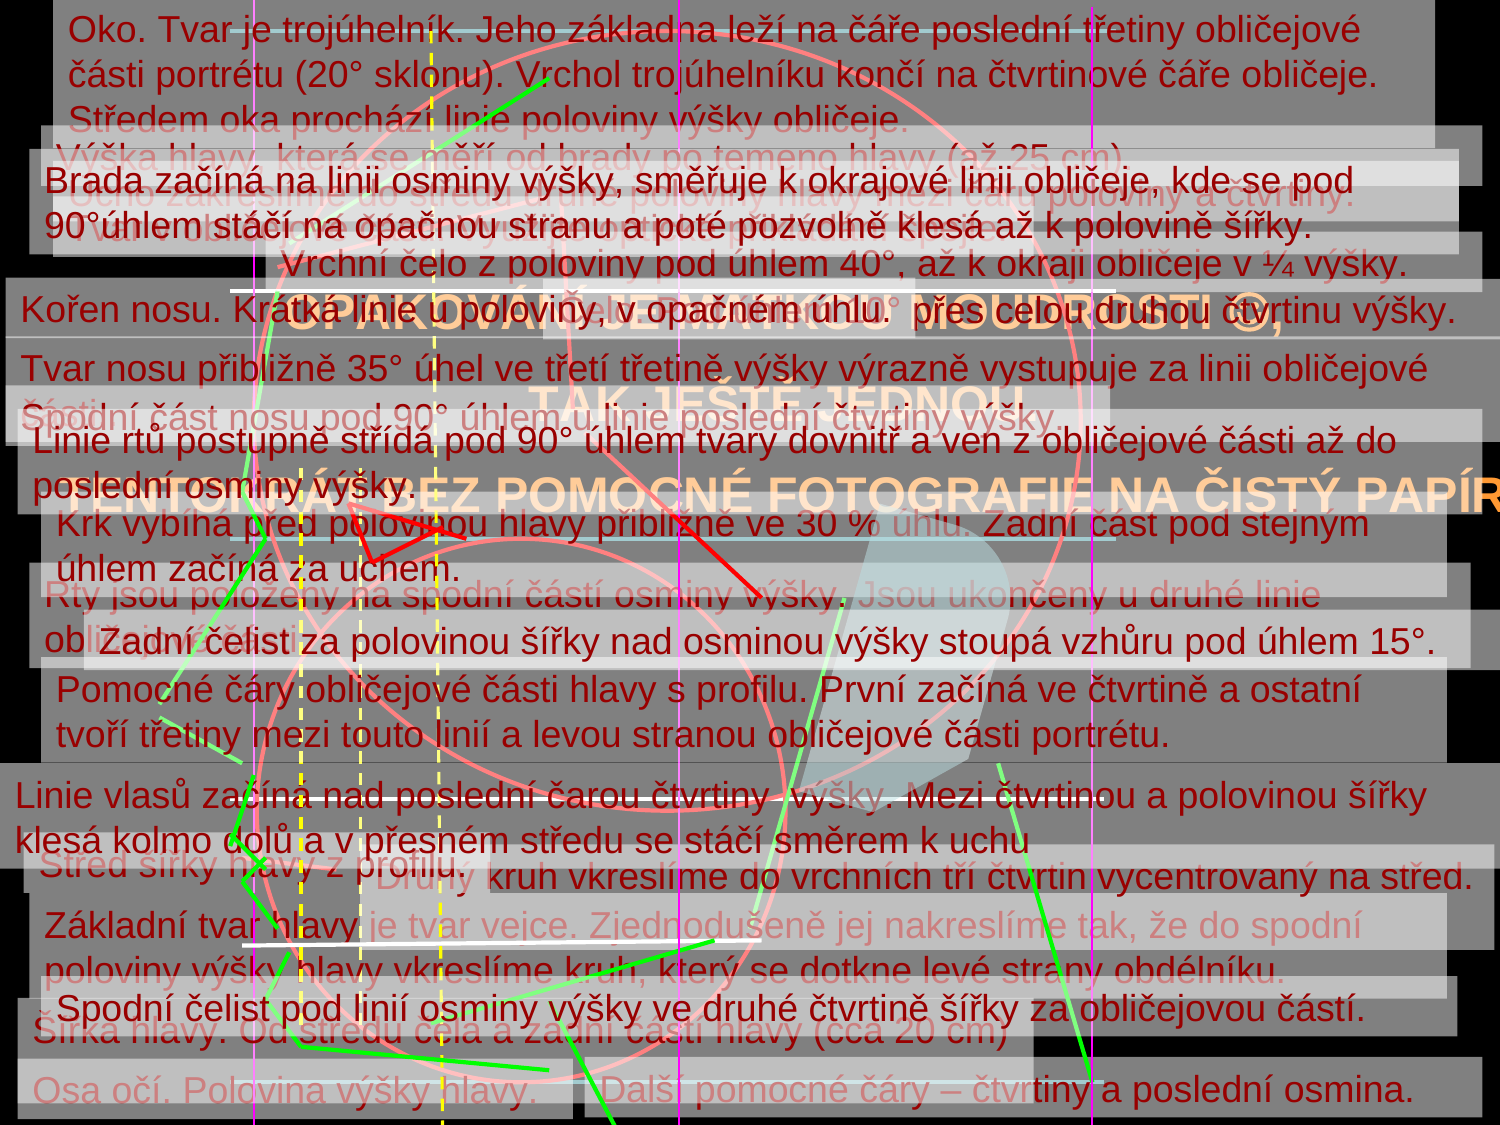

Oko. Tvar je trojúhelník. Jeho základna leží na čáře poslední třetiny obličejové části portrétu (20° sklonu). Vrchol trojúhelníku končí na čtvrtinové čáře obličeje. Středem oka prochází linie poloviny výšky obličeje.
Výška hlavy, která se měří od brady po temeno hlavy (až 25 cm).
Brada začíná na linii osminy výšky, směřuje k okrajové linii obličeje, kde se pod 90°úhlem stáčí na opačnou stranu a poté pozvolně klesá až k polovině šířky.
Ucho zakreslíme do středu druhé poloviny hlavy mezi čáru poloviny a čtvrtiny.
Tvar v obličejové části. Využijte optické přikládání špejle.
Vrchní čelo z poloviny pod úhlem 40°, až k okraji obličeje v ¼ výšky.
OPAKOVÁNÍ JE MATKOU MOUDROSTI ,
TAK JEŠTĚ JEDNOU.
TENTOKRÁT BEZ POMOCNÉ FOTOGRAFIE NA ČISTÝ PAPÍR.
Kořen nosu. Krátká linie u poloviny, v opačném úhlu.
Čelo. Pod úhlem 10° přes celou druhou čtvrtinu výšky.
Tvar nosu přibližně 35° úhel ve třetí třetině výšky výrazně vystupuje za linii obličejové části..
Spodní část nosu pod 90° úhlem u linie poslední čtvrtiny výšky.
Linie rtů postupně střídá pod 90° úhlem tvary dovnitř a ven z obličejové části až do poslední osminy výšky.
Krk vybíhá před polovinou hlavy přibližně ve 30 % úhlu. Zadní část pod stejným úhlem začíná za uchem.
Rty jsou položeny na spodní částí osminy výšky. Jsou ukončeny u druhé linie obličejové části.
Zadní čelist za polovinou šířky nad osminou výšky stoupá vzhůru pod úhlem 15°.
Pomocné čáry obličejové části hlavy s profilu. První začíná ve čtvrtině a ostatní tvoří třetiny mezi touto linií a levou stranou obličejové části portrétu.
Linie vlasů začíná nad poslední čarou čtvrtiny výšky. Mezi čtvrtinou a polovinou šířky klesá kolmo dolů a v přesném středu se stáčí směrem k uchu
Střed šířky hlavy z profilu.
Druhý kruh vkreslíme do vrchních tří čtvrtin vycentrovaný na střed.
Základní tvar hlavy je tvar vejce. Zjednodušeně jej nakreslíme tak, že do spodní poloviny výšky hlavy vkreslíme kruh, který se dotkne levé strany obdélníku.
Spodní čelist pod linií osminy výšky ve druhé čtvrtině šířky za obličejovou částí.
Šířka hlavy. Od středu čela a zadní částí hlavy (cca 20 cm)
Další pomocné čáry – čtvrtiny a poslední osmina.
Osa očí. Polovina výšky hlavy.